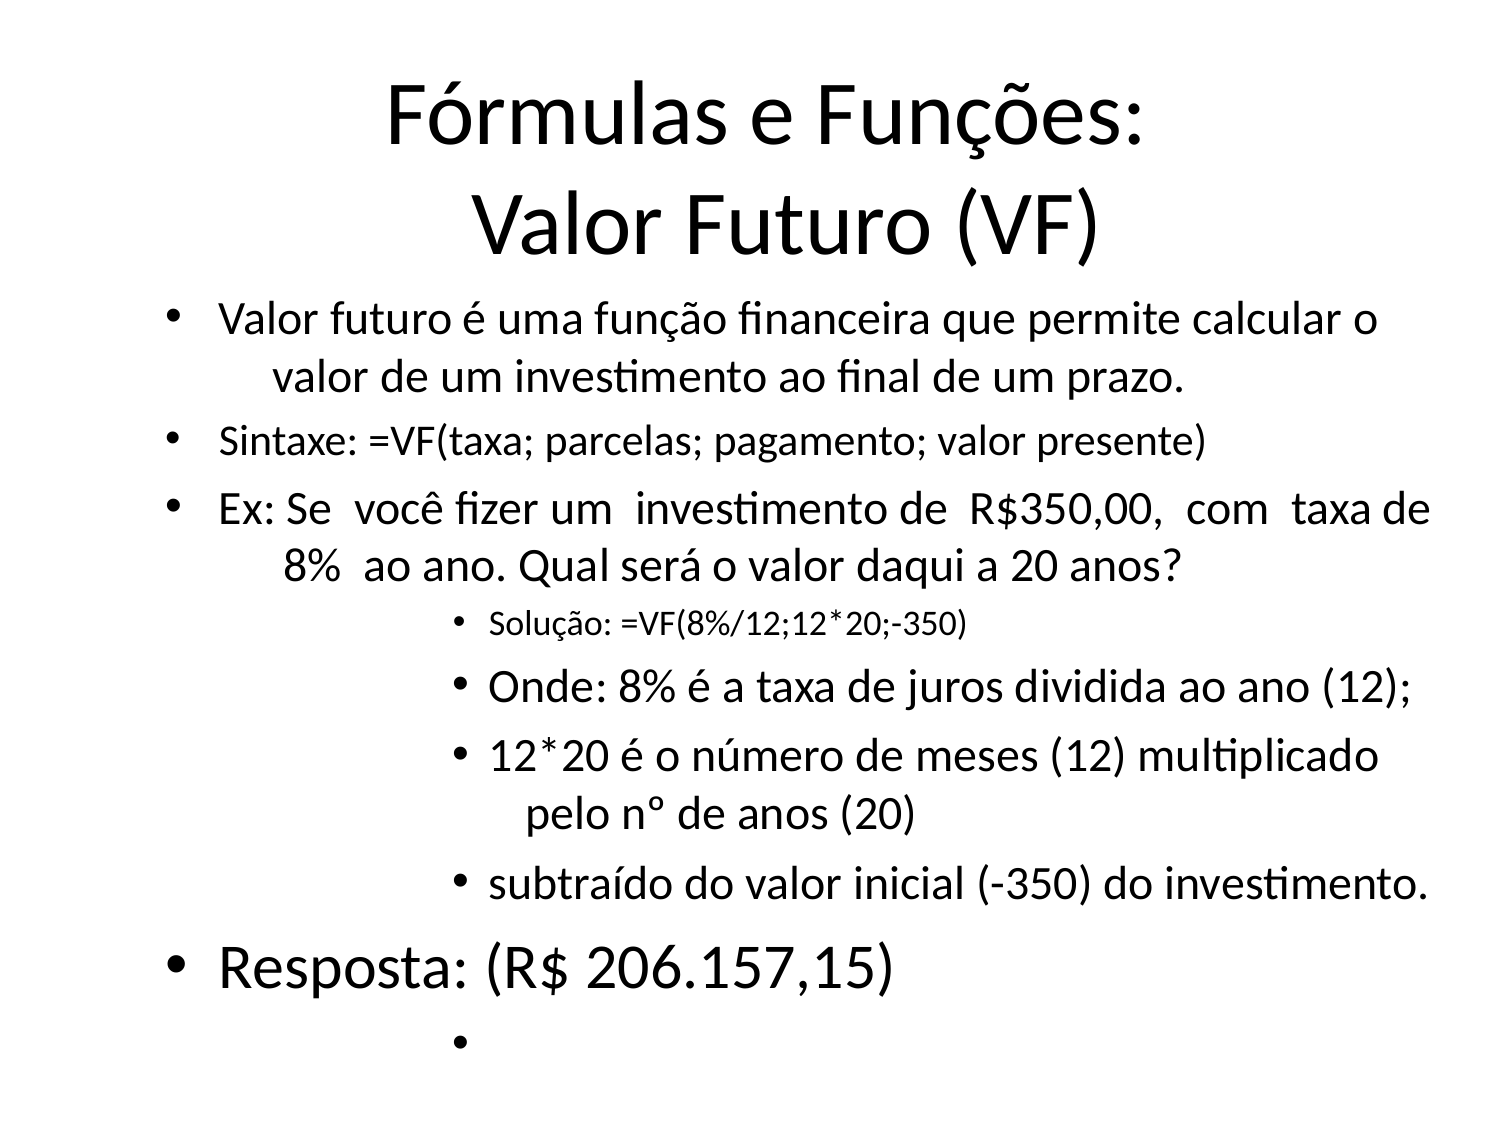

# Fórmulas e Funções: Valor Futuro (VF)
Valor futuro é uma função financeira que permite calcular o valor de um investimento ao final de um prazo.
Sintaxe: =VF(taxa; parcelas; pagamento; valor presente)
Ex: Se você fizer um investimento de R$350,00, com taxa de 8% ao ano. Qual será o valor daqui a 20 anos?
Solução: =VF(8%/12;12*20;-350)
Onde: 8% é a taxa de juros dividida ao ano (12);
12*20 é o número de meses (12) multiplicado pelo nº de anos (20)
subtraído do valor inicial (-350) do investimento.
Resposta: (R$ 206.157,15)